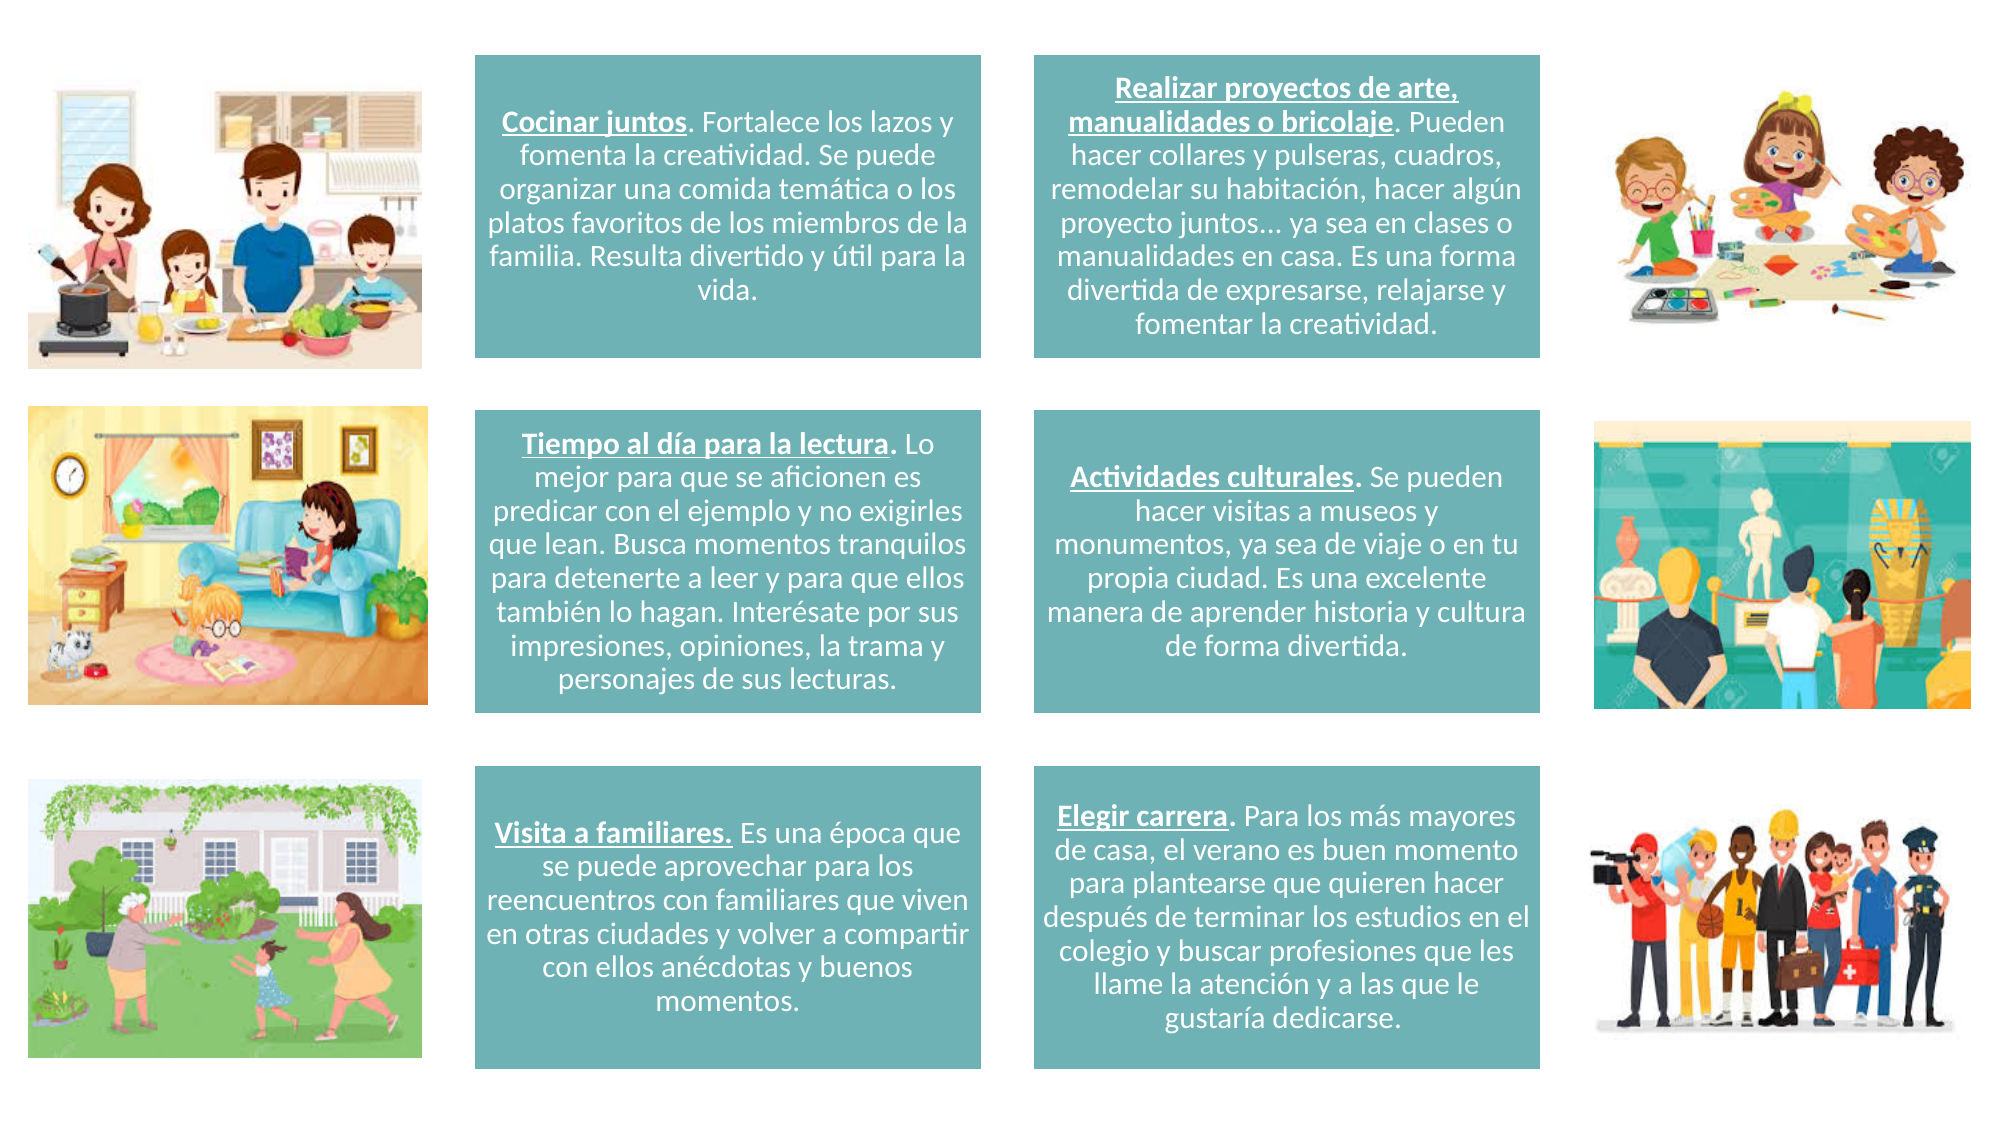

Cocinar juntos. Fortalece los lazos y fomenta la creatividad. Se puede organizar una comida temática o los platos favoritos de los miembros de la familia. Resulta divertido y útil para la vida.
Realizar proyectos de arte, manualidades o bricolaje. Pueden hacer collares y pulseras, cuadros, remodelar su habitación, hacer algún proyecto juntos... ya sea en clases o manualidades en casa. Es una forma divertida de expresarse, relajarse y fomentar la creatividad.
Tiempo al día para la lectura. Lo mejor para que se aficionen es predicar con el ejemplo y no exigirles que lean. Busca momentos tranquilos para detenerte a leer y para que ellos también lo hagan. Interésate por sus impresiones, opiniones, la trama y personajes de sus lecturas.
Actividades culturales. Se pueden hacer visitas a museos y monumentos, ya sea de viaje o en tu propia ciudad. Es una excelente manera de aprender historia y cultura de forma divertida.
Visita a familiares. Es una época que se puede aprovechar para los reencuentros con familiares que viven en otras ciudades y volver a compartir con ellos anécdotas y buenos momentos.
Elegir carrera. Para los más mayores de casa, el verano es buen momento para plantearse que quieren hacer después de terminar los estudios en el colegio y buscar profesiones que les llame la atención y a las que le gustaría dedicarse.